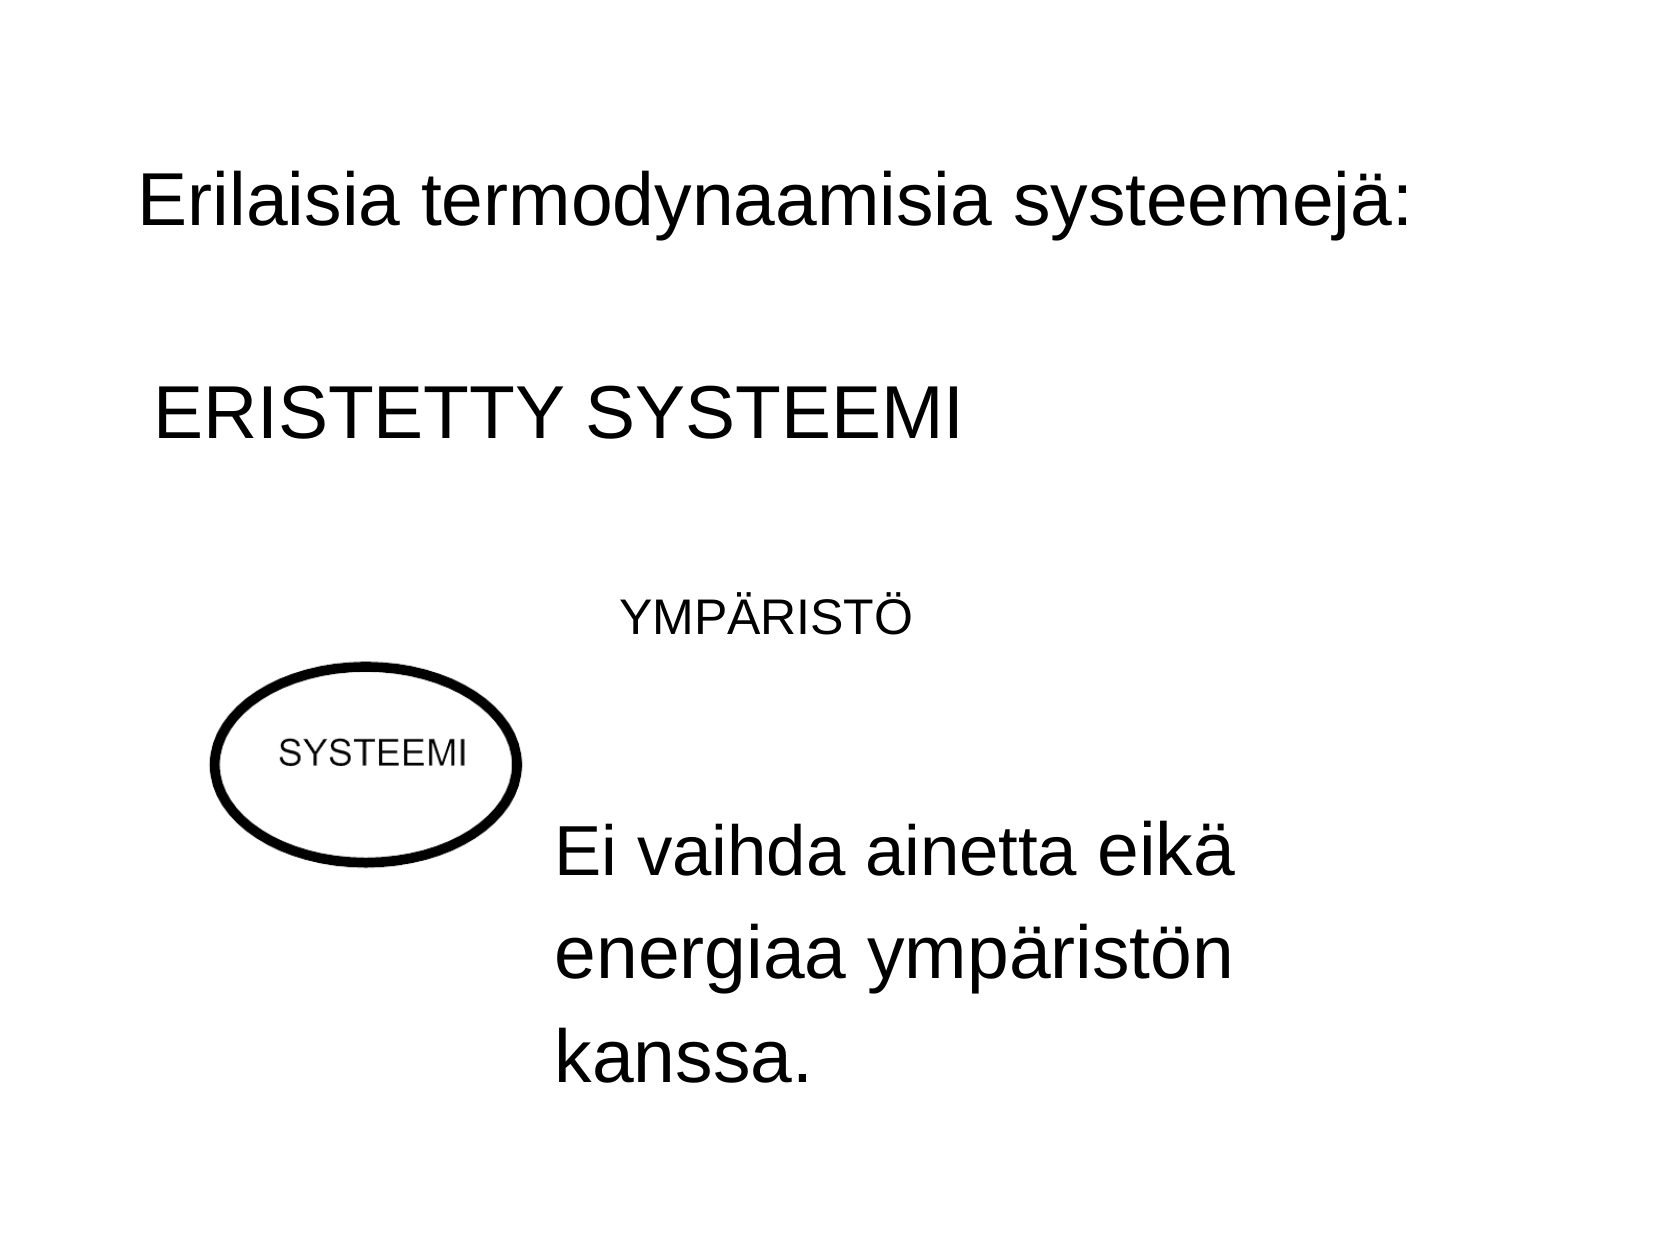

Erilaisia termodynaamisia systeemejä:
ERISTETTY SYSTEEMI
YMPÄRISTÖ
Ei vaihda ainetta eikä energiaa ympäristön kanssa.